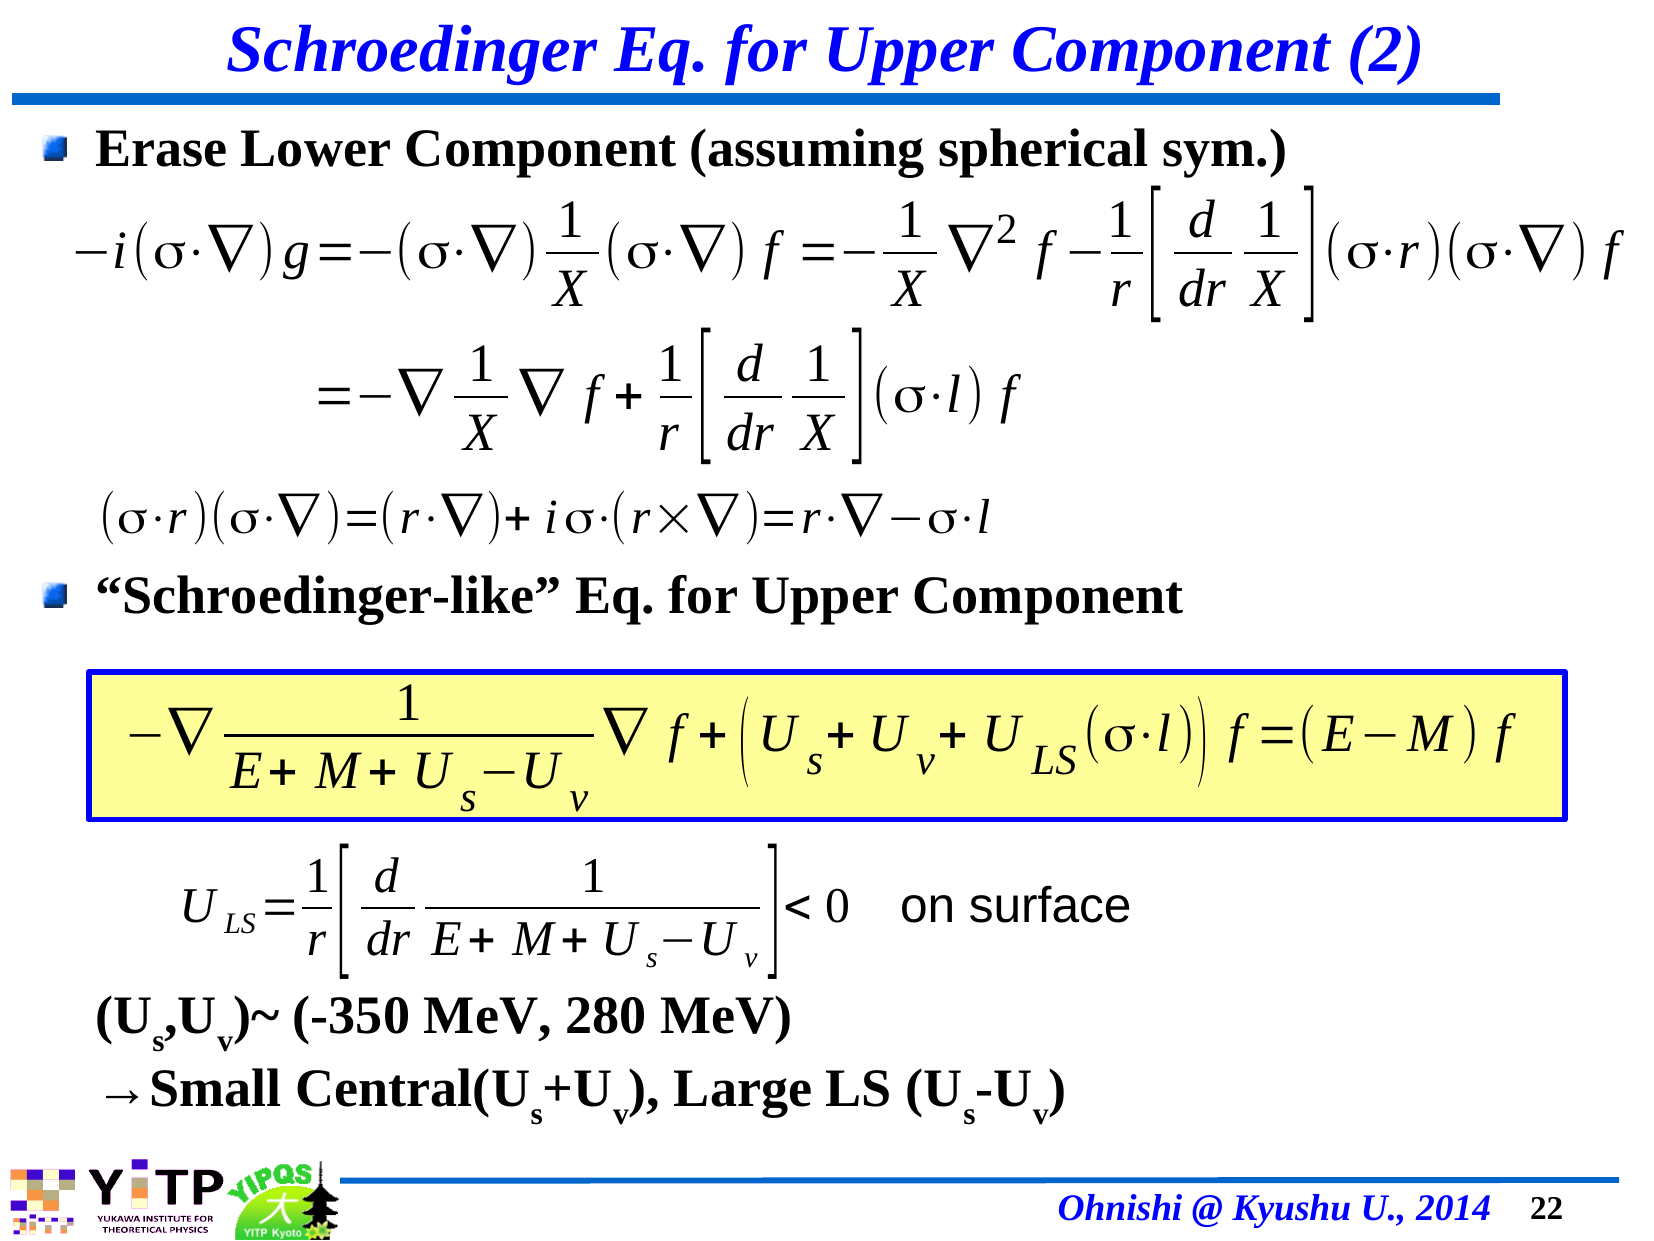

# Schroedinger Eq. for Upper Component (2)
Erase Lower Component (assuming spherical sym.)
“Schroedinger-like” Eq. for Upper Component
(Us,Uv)~ (-350 MeV, 280 MeV)
→Small Central(Us+Uv), Large LS (Us-Uv)